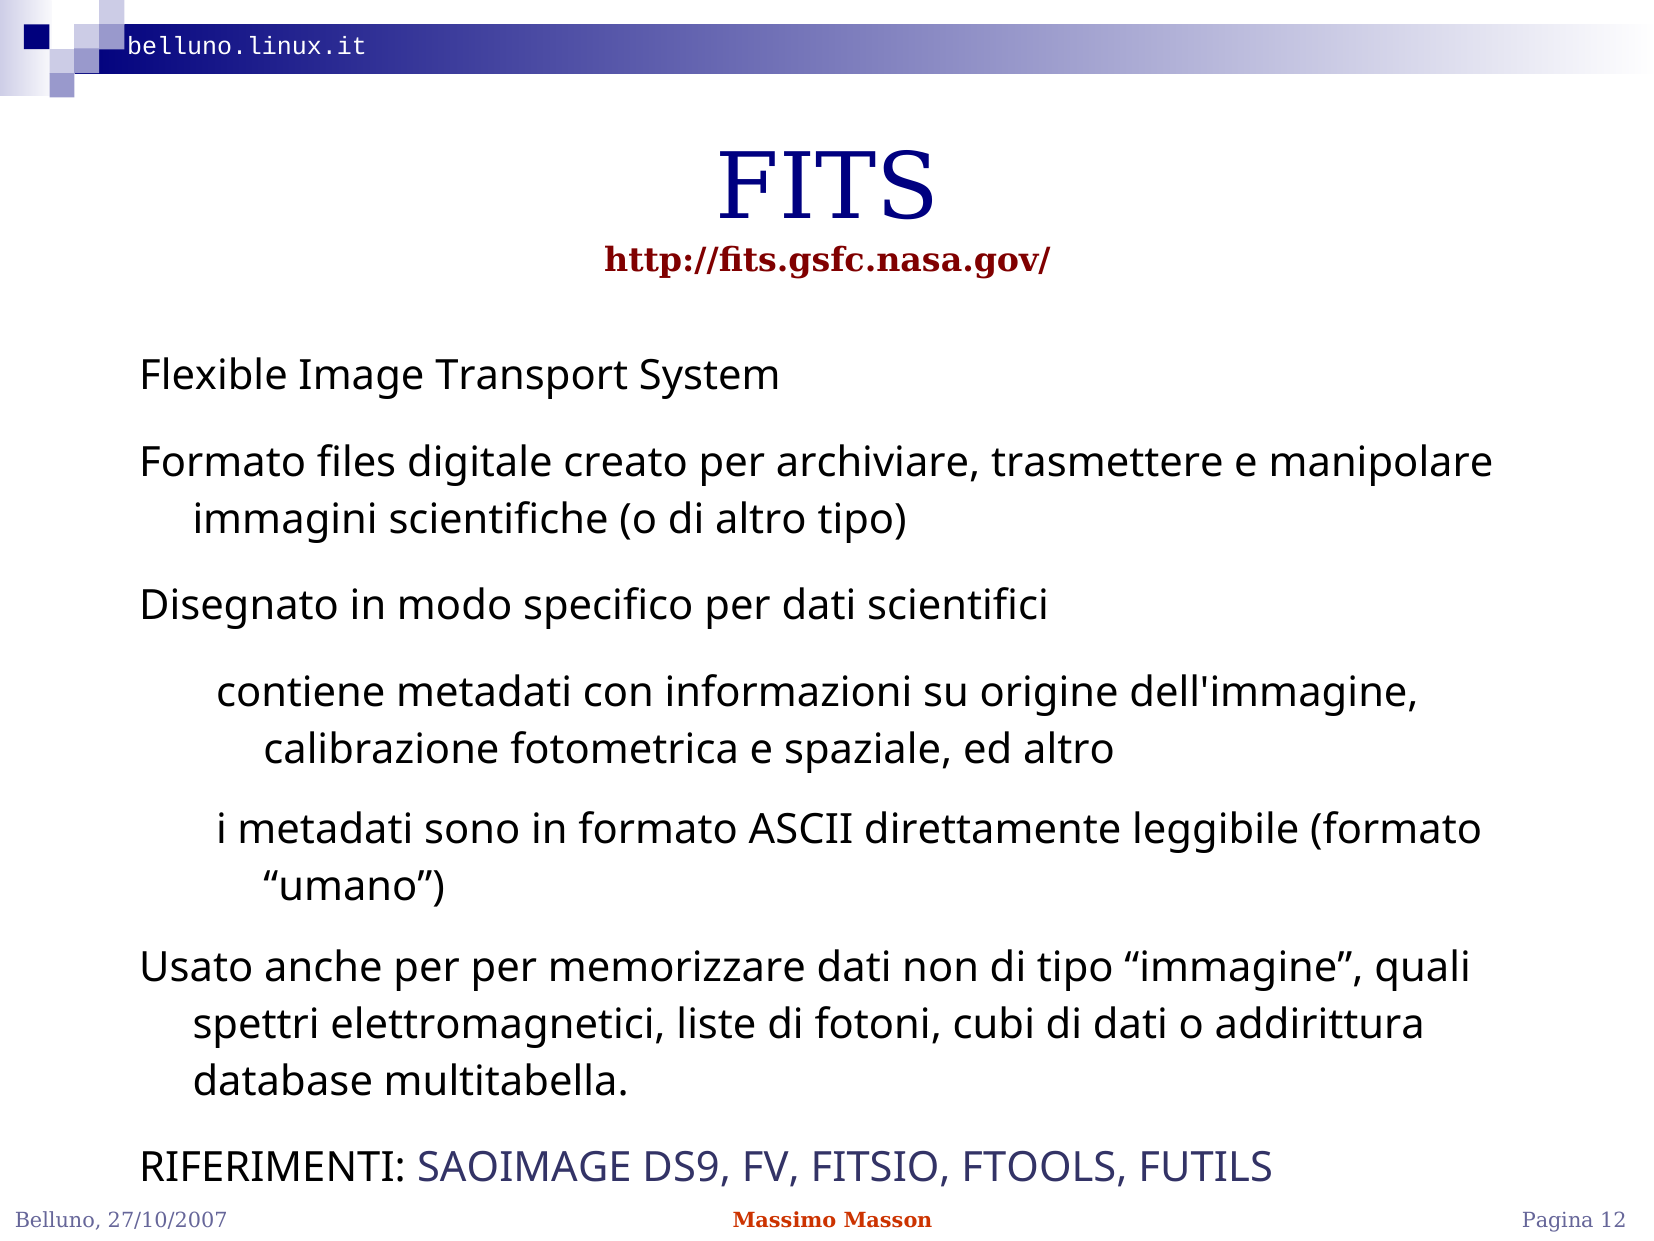

# FITS http://fits.gsfc.nasa.gov/
Flexible Image Transport System
Formato files digitale creato per archiviare, trasmettere e manipolare immagini scientifiche (o di altro tipo)
Disegnato in modo specifico per dati scientifici
contiene metadati con informazioni su origine dell'immagine, calibrazione fotometrica e spaziale, ed altro
i metadati sono in formato ASCII direttamente leggibile (formato “umano”)
Usato anche per per memorizzare dati non di tipo “immagine”, quali spettri elettromagnetici, liste di fotoni, cubi di dati o addirittura database multitabella.
RIFERIMENTI: SAOIMAGE DS9, FV, FITSIO, FTOOLS, FUTILS